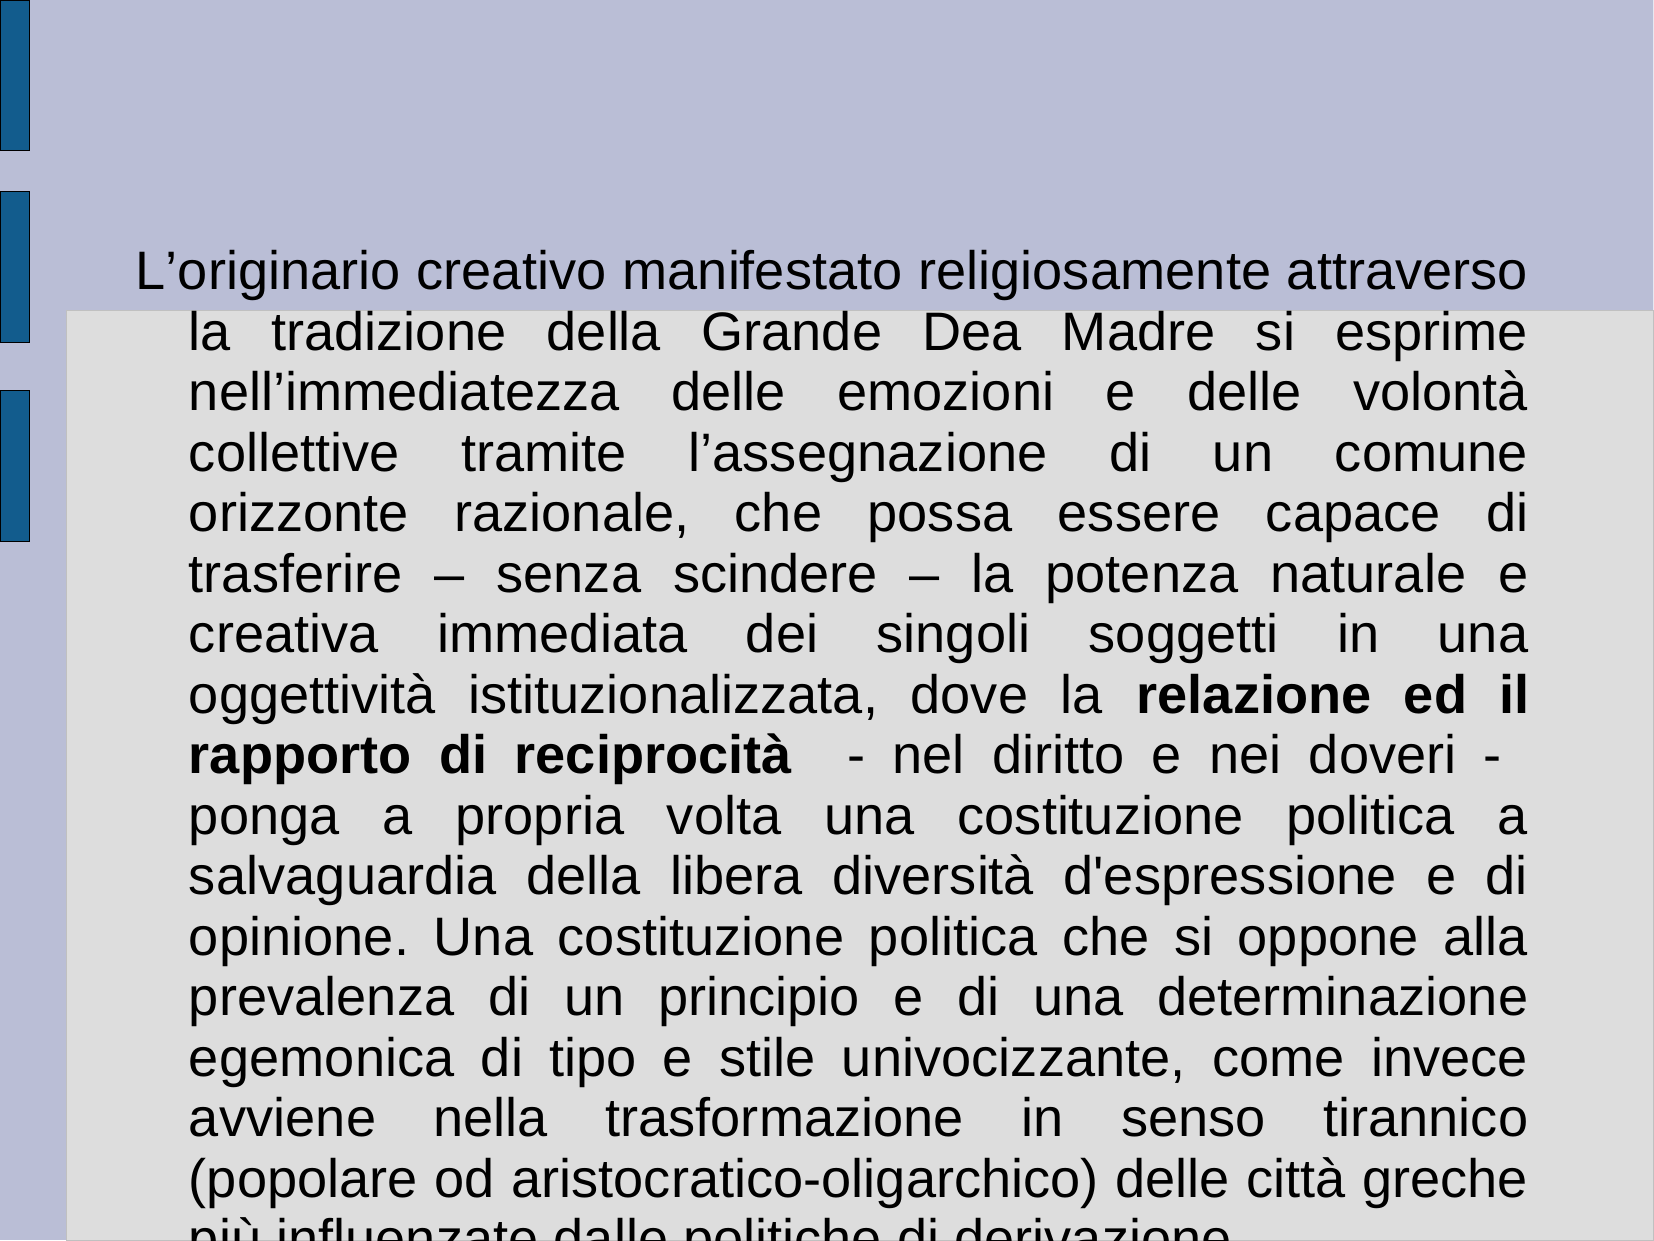

#
L’originario creativo manifestato religiosamente attraverso la tradizione della Grande Dea Madre si esprime nell’immediatezza delle emozioni e delle volontà collettive tramite l’assegnazione di un comune orizzonte razionale, che possa essere capace di trasferire – senza scindere – la potenza naturale e creativa immediata dei singoli soggetti in una oggettività istituzionalizzata, dove la relazione ed il rapporto di reciprocità - nel diritto e nei doveri - ponga a propria volta una costituzione politica a salvaguardia della libera diversità d'espressione e di opinione. Una costituzione politica che si oppone alla prevalenza di un principio e di una determinazione egemonica di tipo e stile univocizzante, come invece avviene nella trasformazione in senso tirannico (popolare od aristocratico-oligarchico) delle città greche più influenzate dalle politiche di derivazione